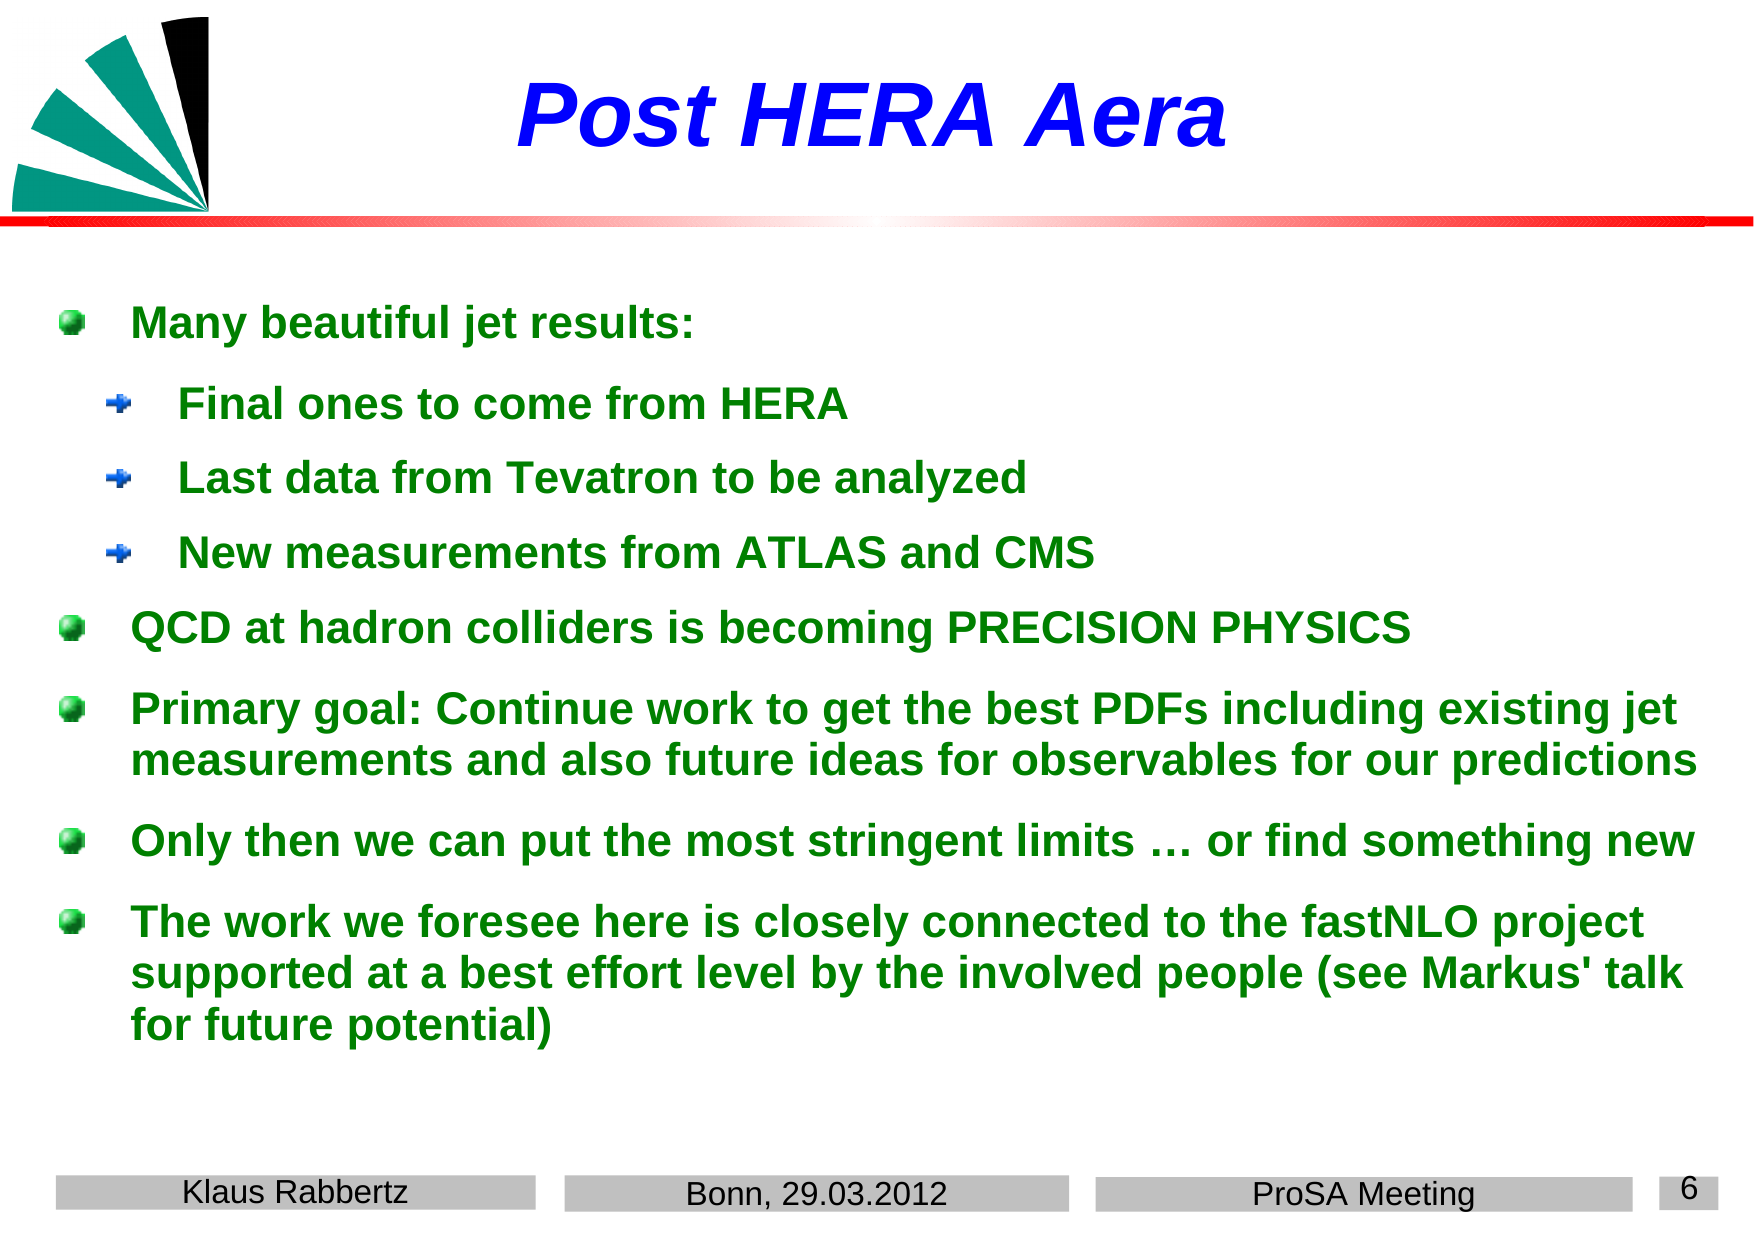

# Post HERA Aera
Many beautiful jet results:
Final ones to come from HERA
Last data from Tevatron to be analyzed
New measurements from ATLAS and CMS
QCD at hadron colliders is becoming PRECISION PHYSICS
Primary goal: Continue work to get the best PDFs including existing jet measurements and also future ideas for observables for our predictions
Only then we can put the most stringent limits … or find something new
The work we foresee here is closely connected to the fastNLO project supported at a best effort level by the involved people (see Markus' talk for future potential)